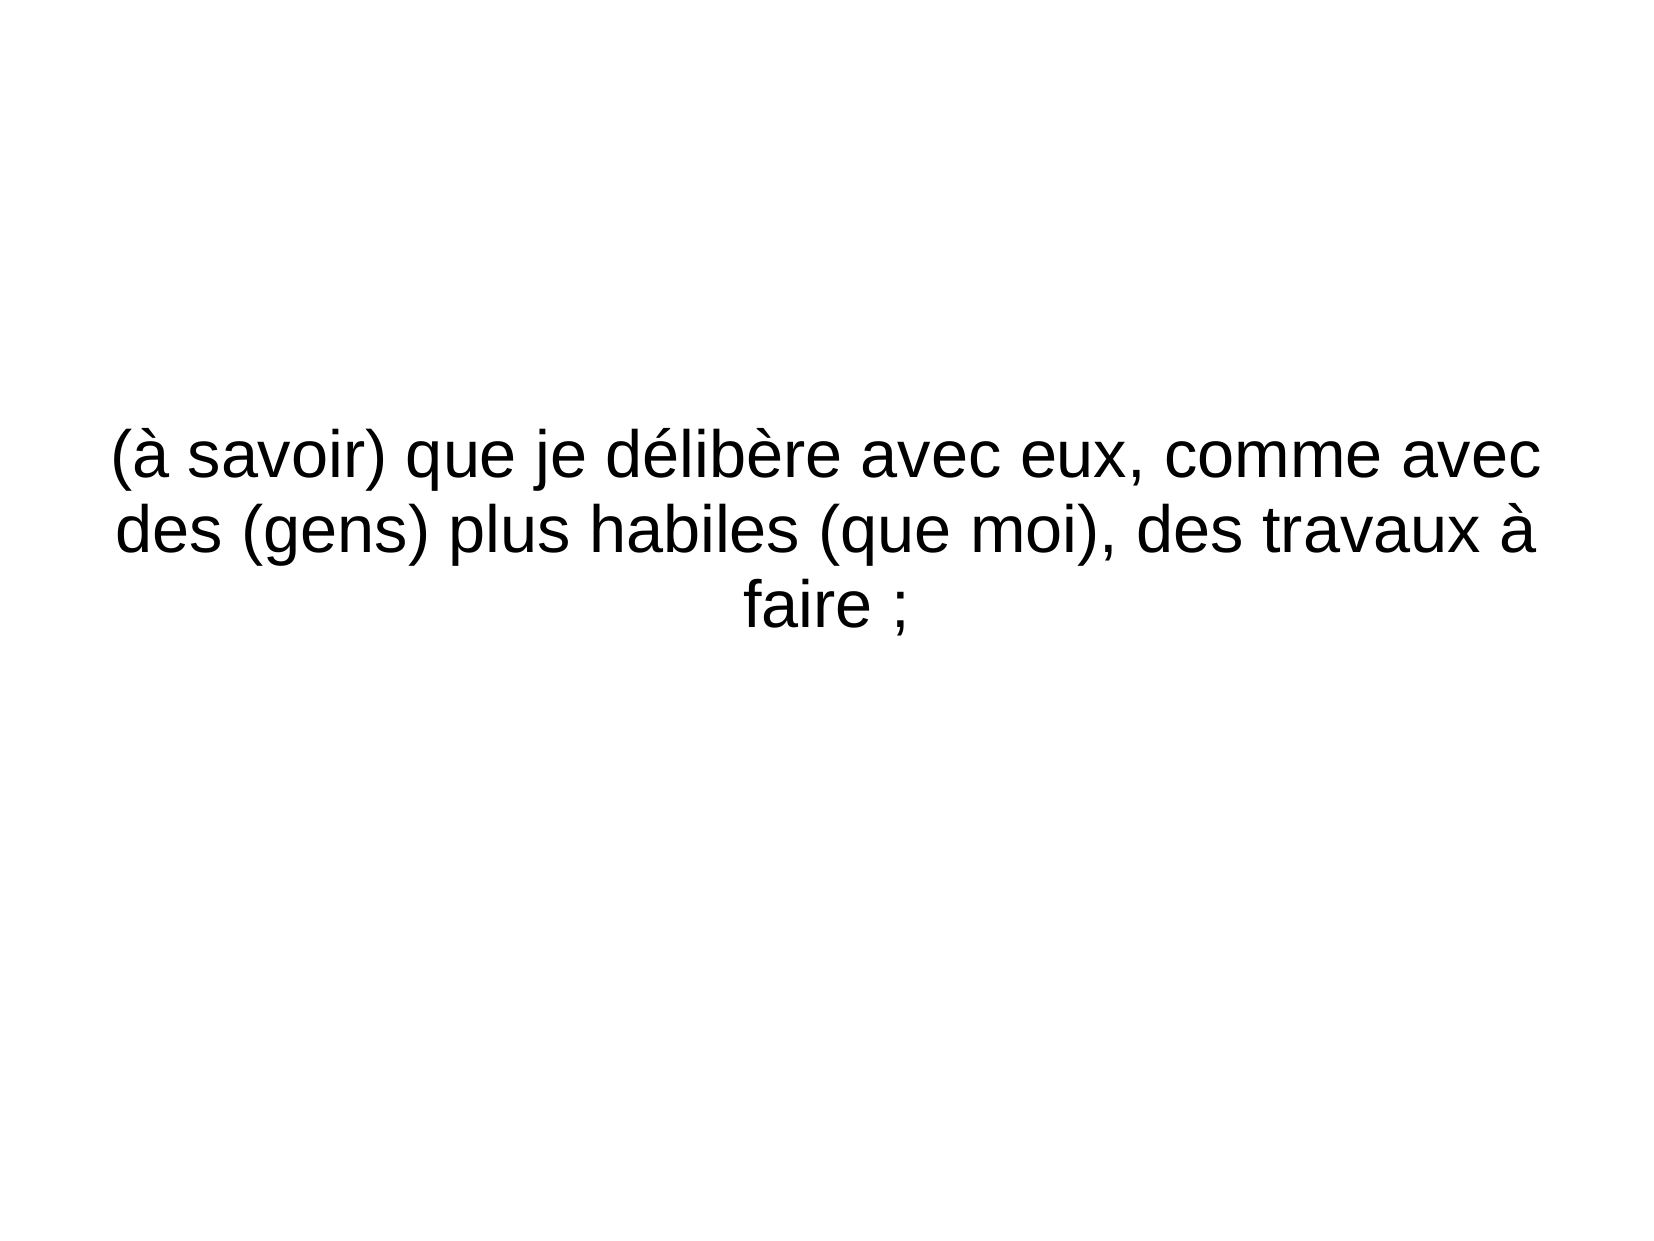

# (à savoir) que je délibère avec eux, comme avec des (gens) plus habiles (que moi), des travaux à faire ;